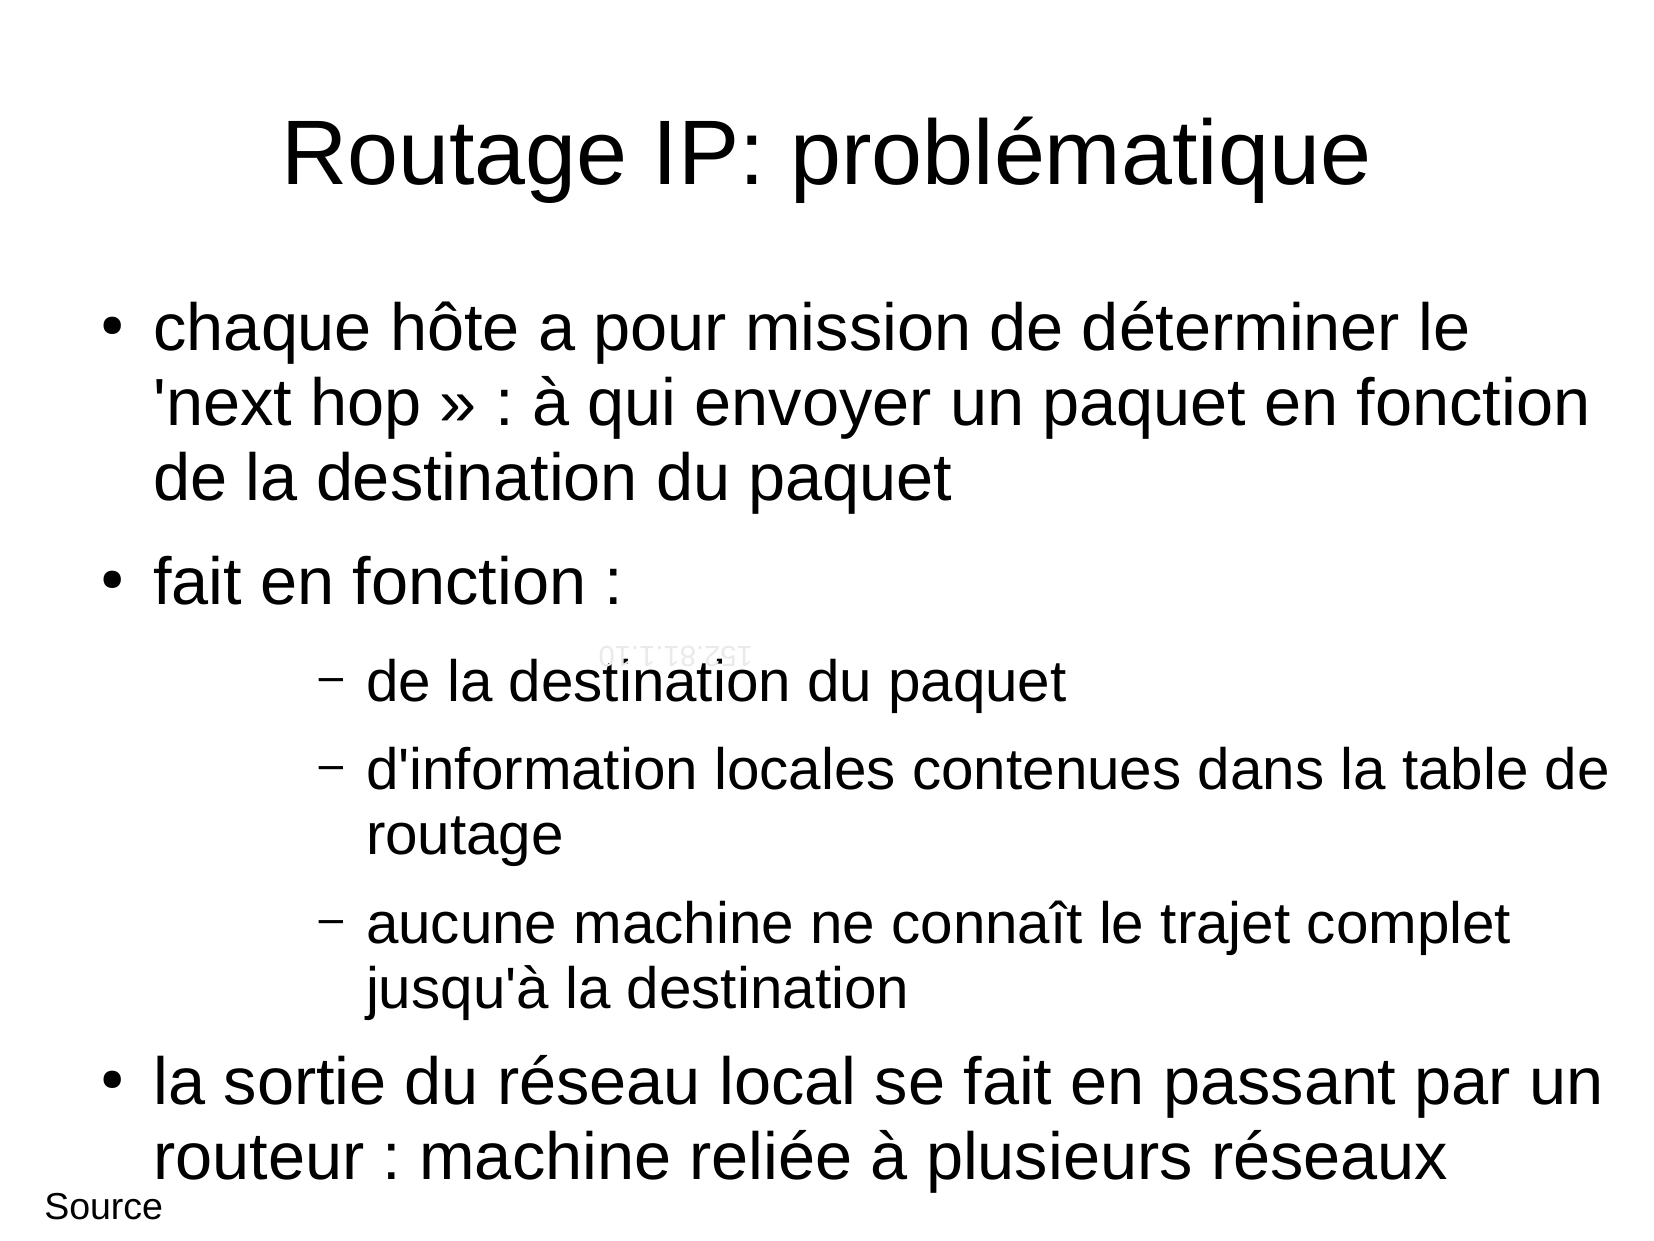

Routage IP: problématique
# chaque hôte a pour mission de déterminer le 'next hop » : à qui envoyer un paquet en fonction de la destination du paquet
fait en fonction :
de la destination du paquet
d'information locales contenues dans la table de routage
aucune machine ne connaît le trajet complet jusqu'à la destination
la sortie du réseau local se fait en passant par un routeur : machine reliée à plusieurs réseaux
152.81.1.10
Source